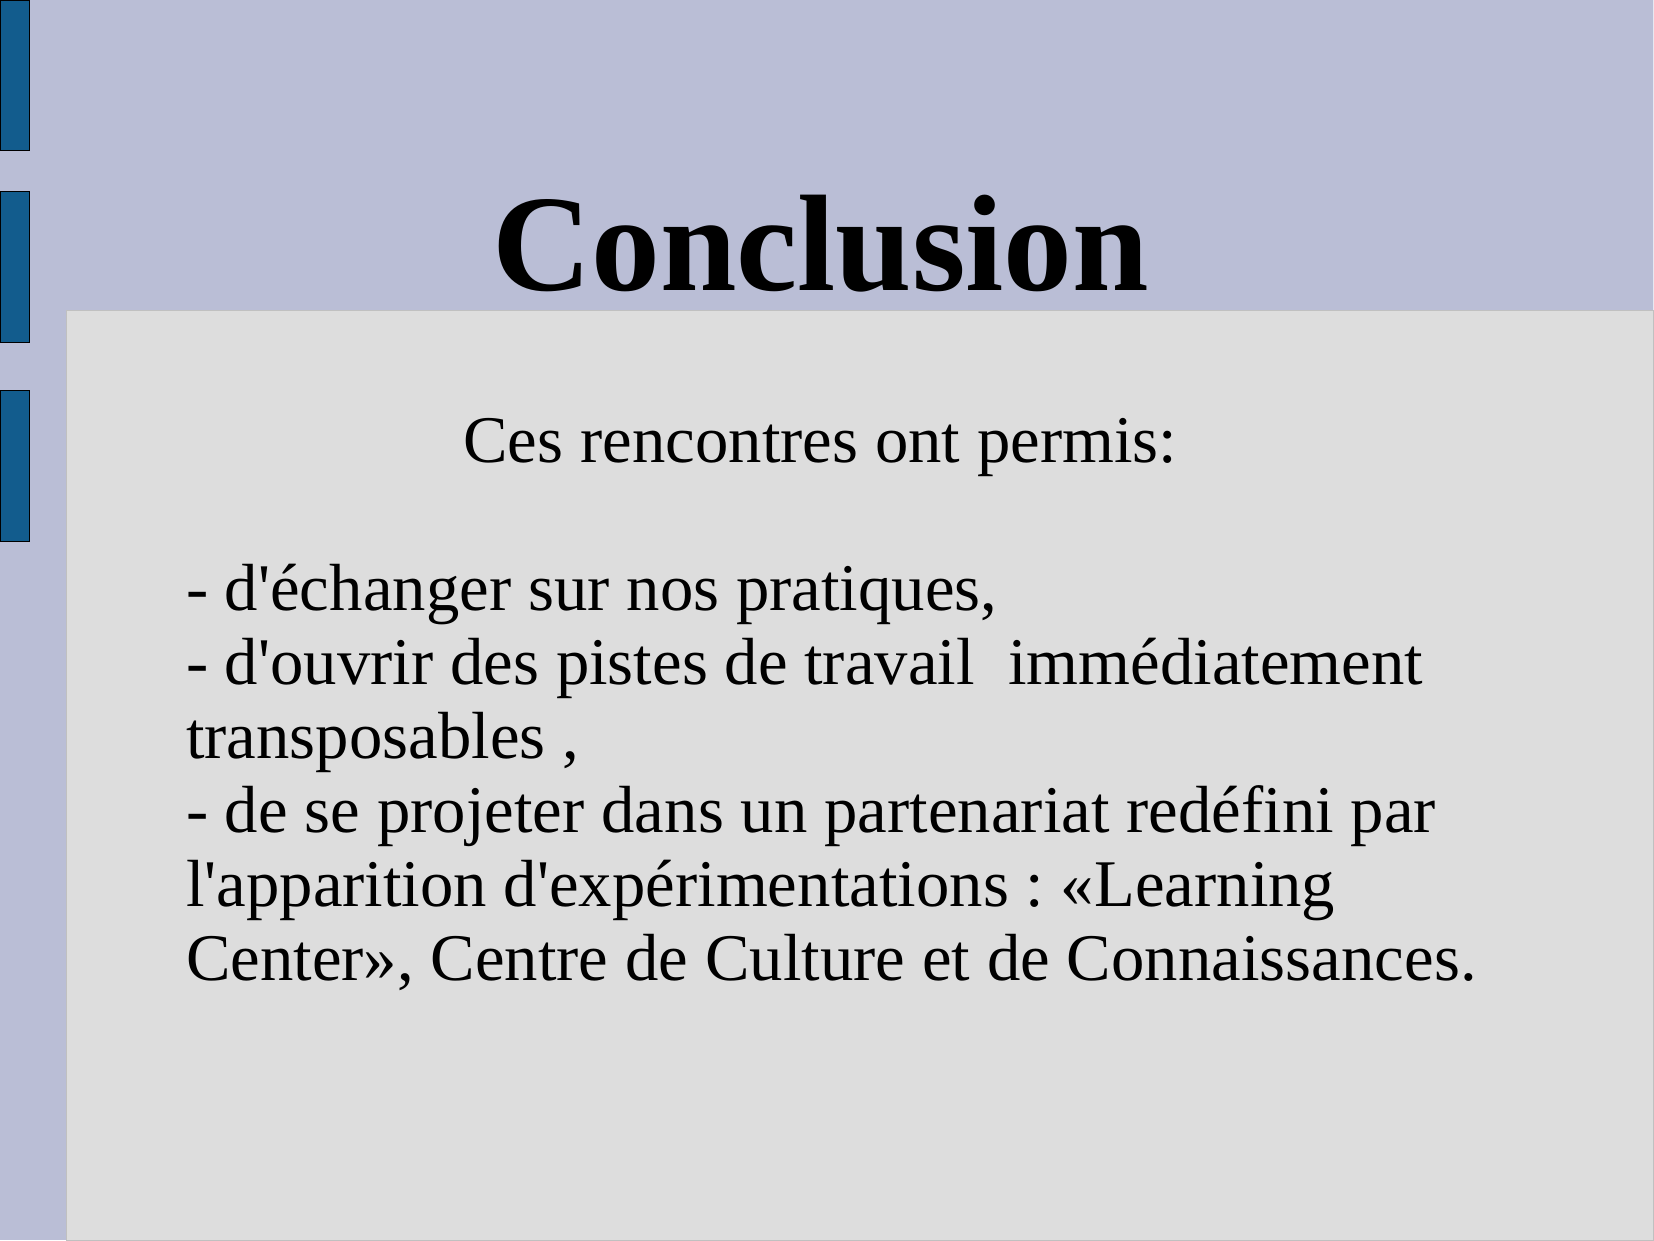

# Conclusion
 Ces rencontres ont permis:
	- d'échanger sur nos pratiques,
	- d'ouvrir des pistes de travail immédiatement 		transposables ,
	- de se projeter dans un partenariat redéfini par 		l'apparition d'expérimentations : «Learning 				Center», Centre de Culture et de Connaissances.